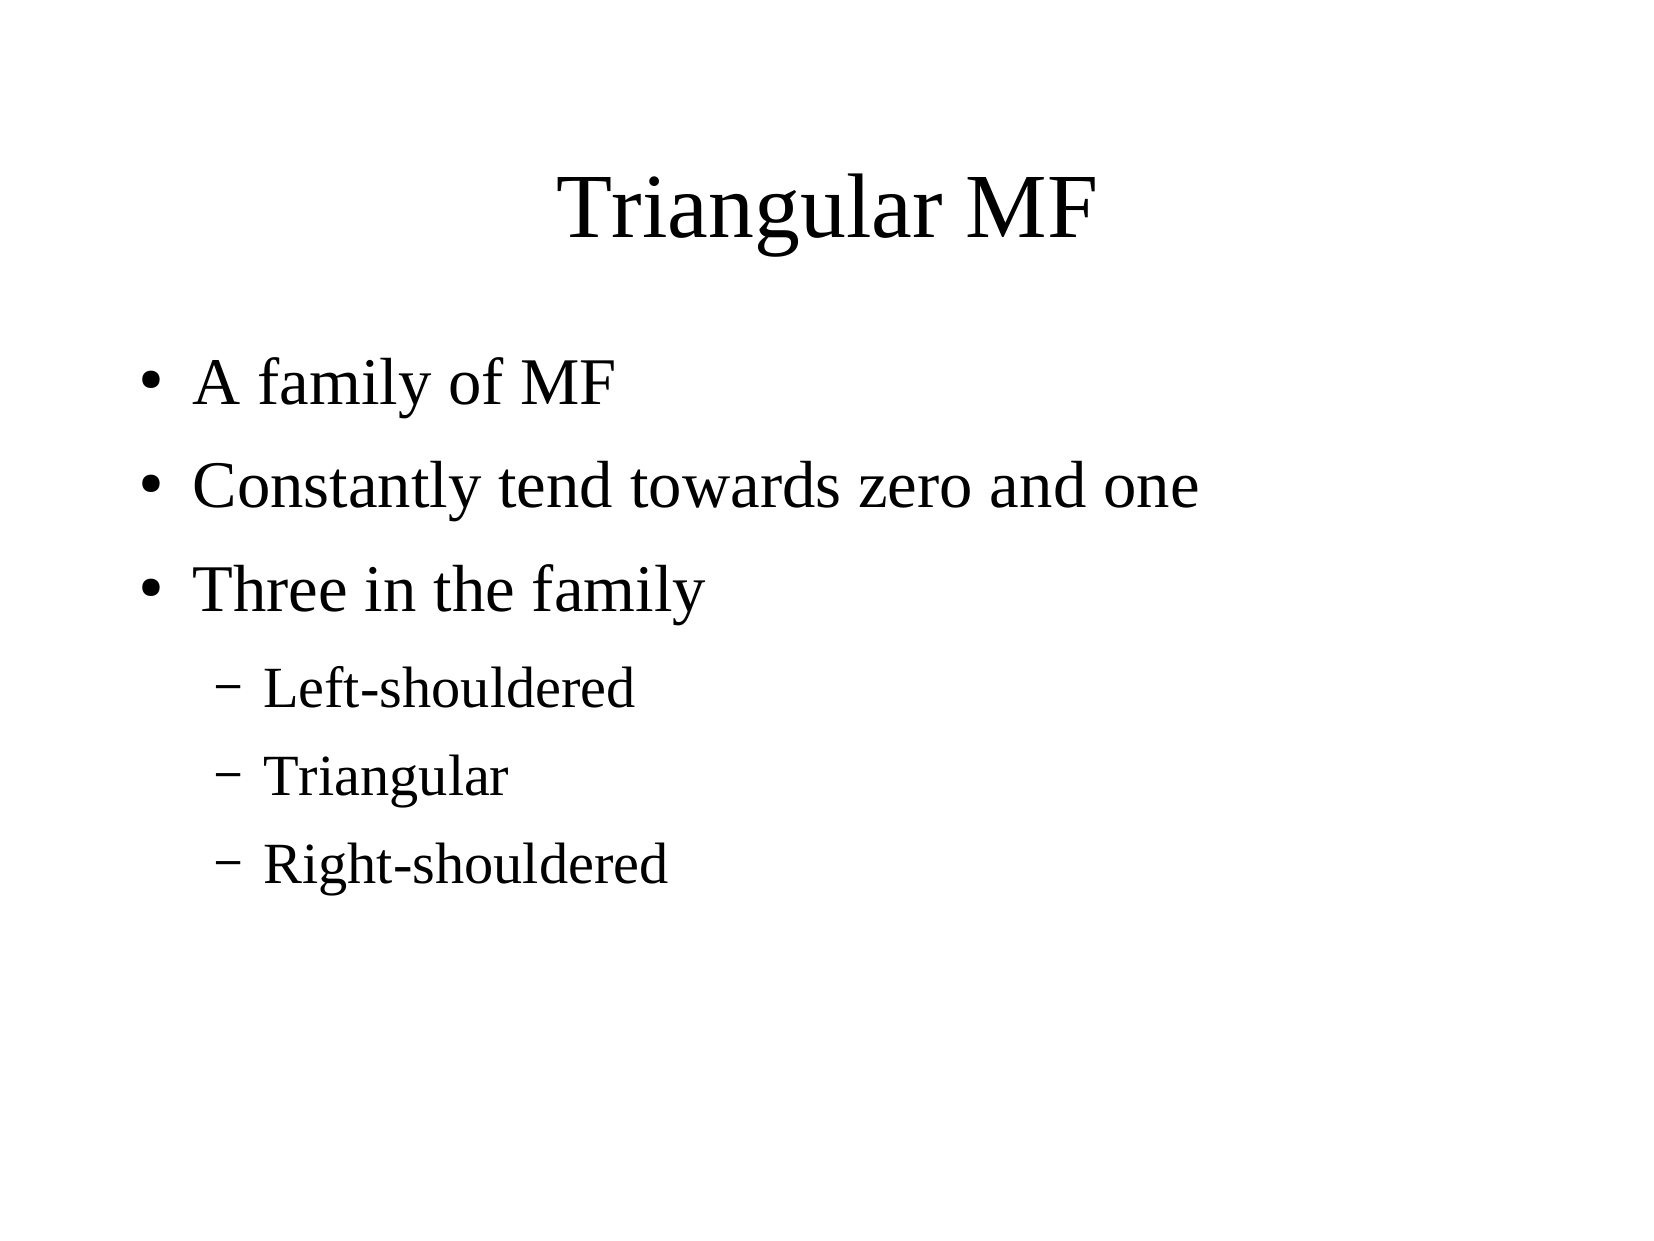

# Triangular MF
A family of MF
Constantly tend towards zero and one
Three in the family
Left-shouldered
Triangular
Right-shouldered